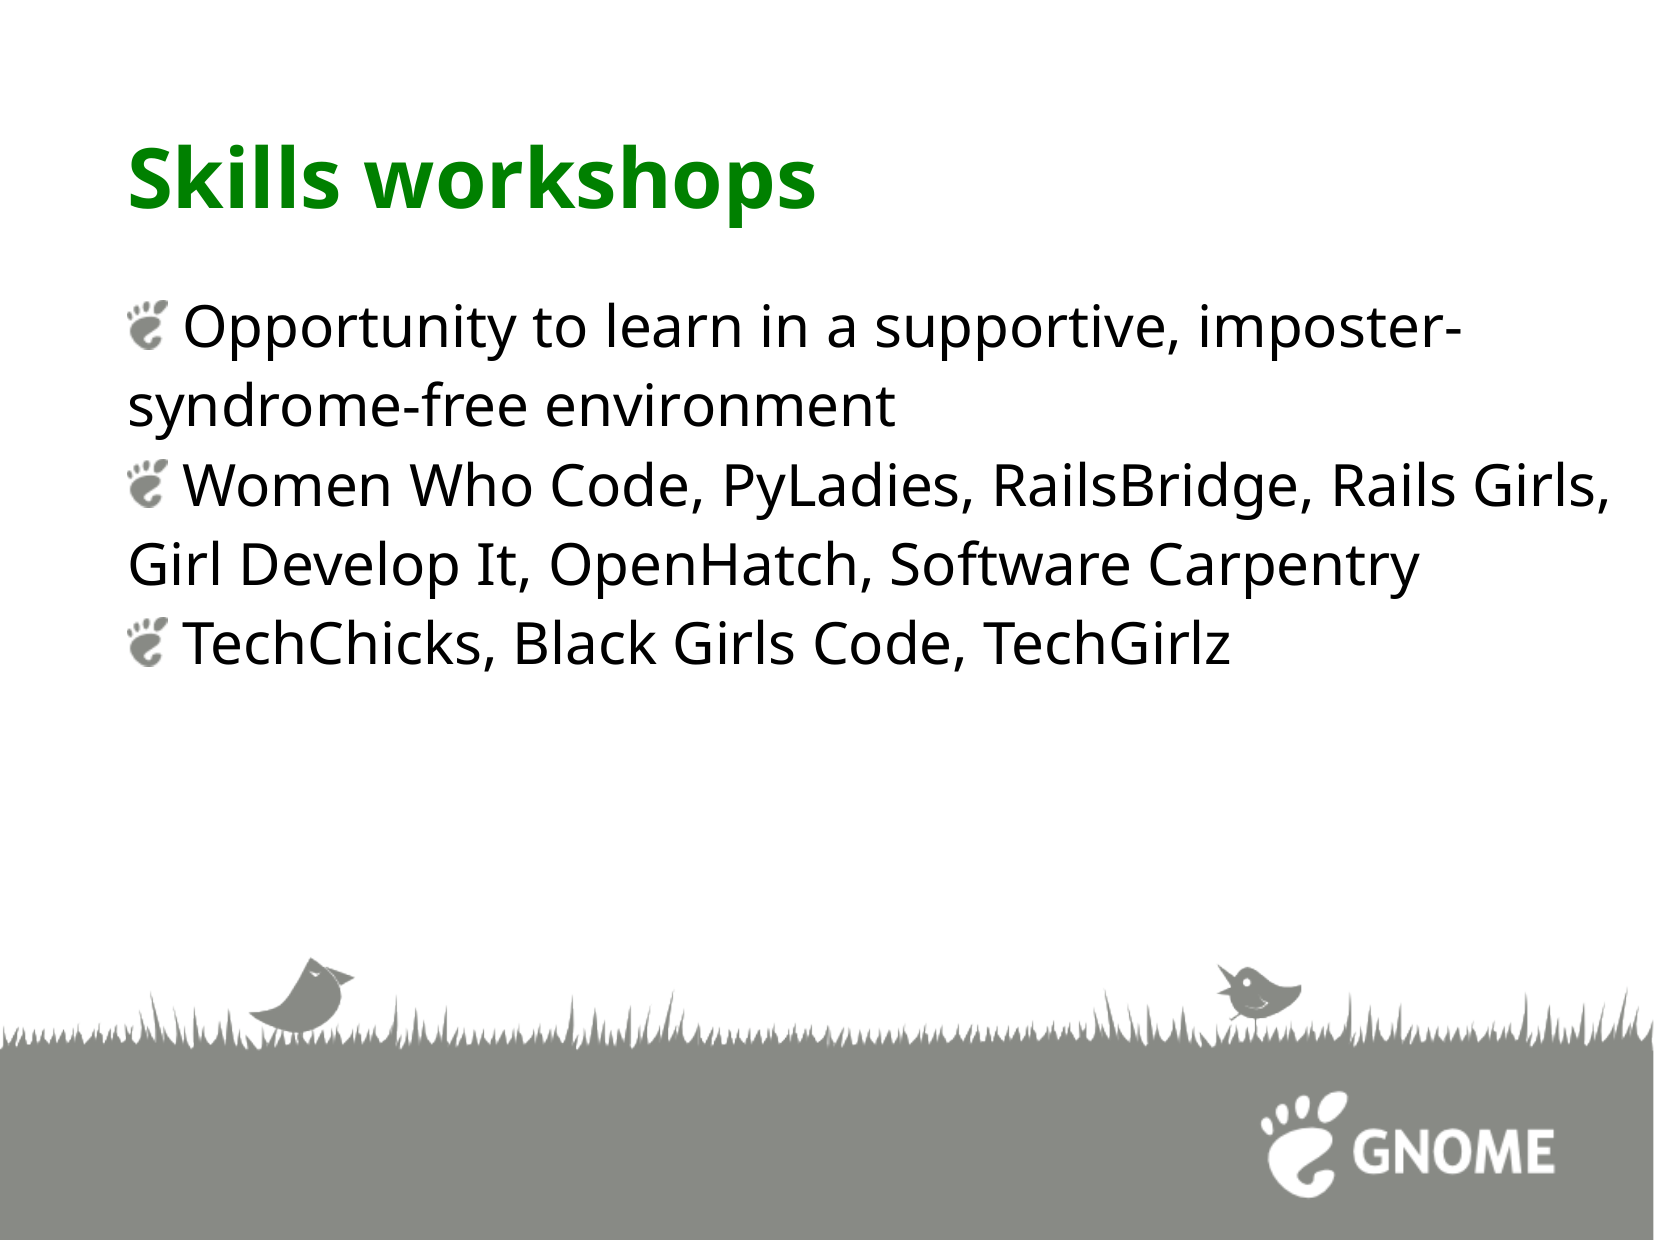

Skills workshops
 Opportunity to learn in a supportive, imposter-syndrome-free environment
 Women Who Code, PyLadies, RailsBridge, Rails Girls, Girl Develop It, OpenHatch, Software Carpentry
 TechChicks, Black Girls Code, TechGirlz